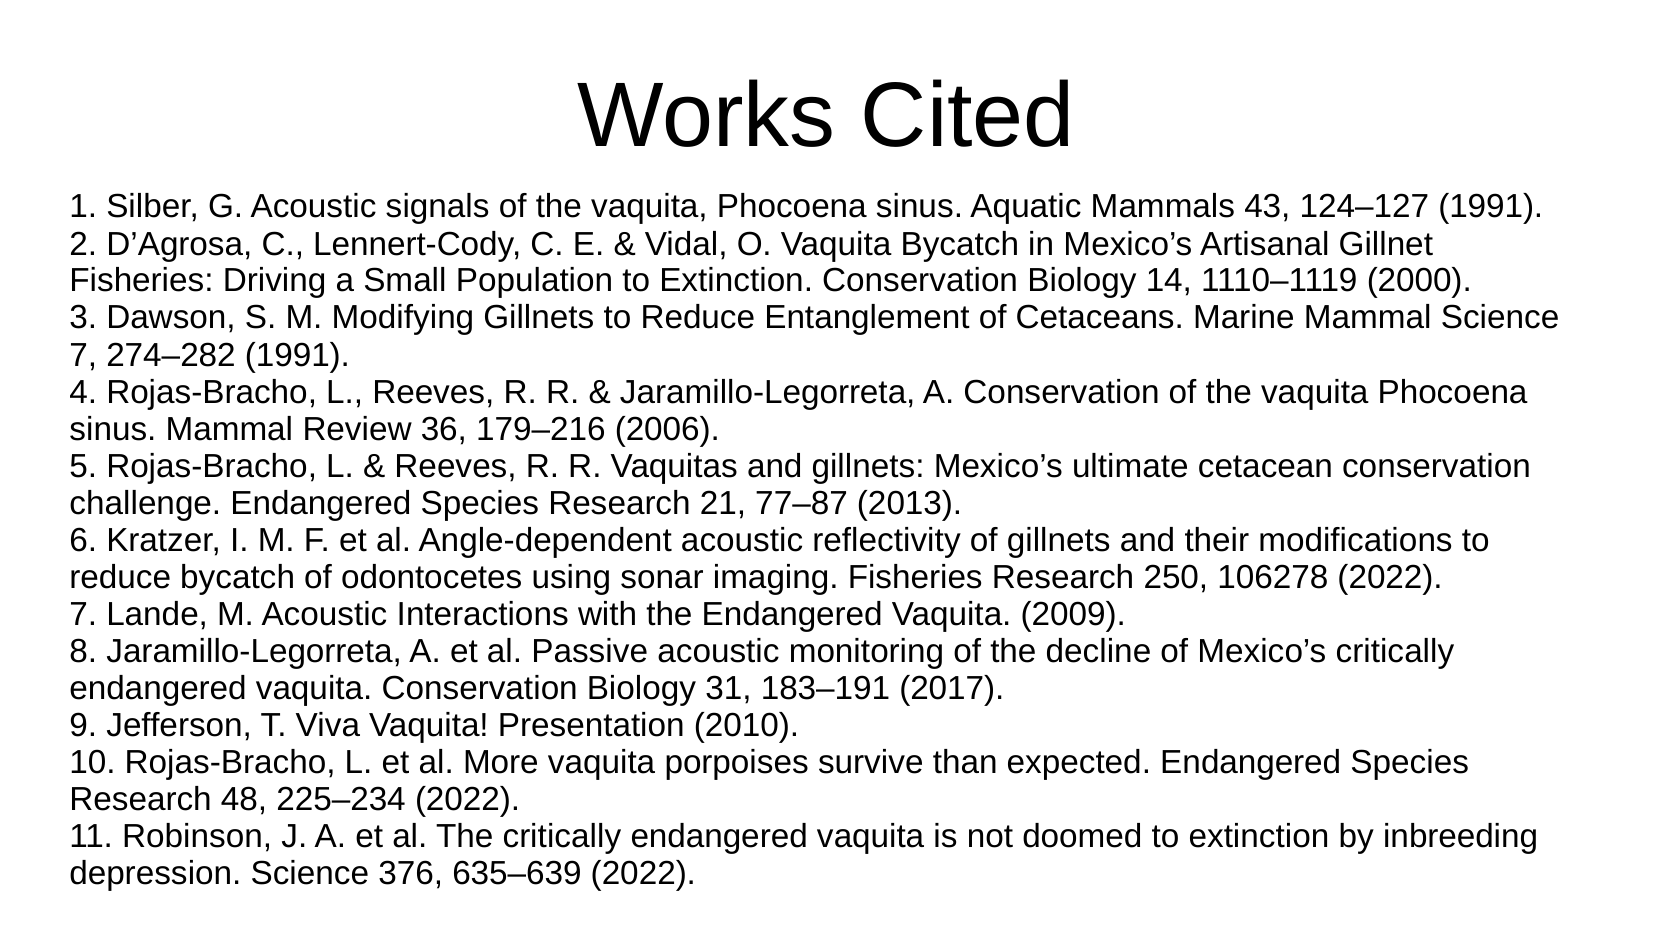

# Works Cited
1. Silber, G. Acoustic signals of the vaquita, Phocoena sinus. Aquatic Mammals 43, 124–127 (1991).
2. D’Agrosa, C., Lennert-Cody, C. E. & Vidal, O. Vaquita Bycatch in Mexico’s Artisanal Gillnet Fisheries: Driving a Small Population to Extinction. Conservation Biology 14, 1110–1119 (2000).
3. Dawson, S. M. Modifying Gillnets to Reduce Entanglement of Cetaceans. Marine Mammal Science 7, 274–282 (1991).
4. Rojas-Bracho, L., Reeves, R. R. & Jaramillo-Legorreta, A. Conservation of the vaquita Phocoena sinus. Mammal Review 36, 179–216 (2006).
5. Rojas-Bracho, L. & Reeves, R. R. Vaquitas and gillnets: Mexico’s ultimate cetacean conservation challenge. Endangered Species Research 21, 77–87 (2013).
6. Kratzer, I. M. F. et al. Angle-dependent acoustic reflectivity of gillnets and their modifications to reduce bycatch of odontocetes using sonar imaging. Fisheries Research 250, 106278 (2022).
7. Lande, M. Acoustic Interactions with the Endangered Vaquita. (2009).
8. Jaramillo-Legorreta, A. et al. Passive acoustic monitoring of the decline of Mexico’s critically endangered vaquita. Conservation Biology 31, 183–191 (2017).
9. Jefferson, T. Viva Vaquita! Presentation (2010).
10. Rojas-Bracho, L. et al. More vaquita porpoises survive than expected. Endangered Species Research 48, 225–234 (2022).
11. Robinson, J. A. et al. The critically endangered vaquita is not doomed to extinction by inbreeding depression. Science 376, 635–639 (2022).